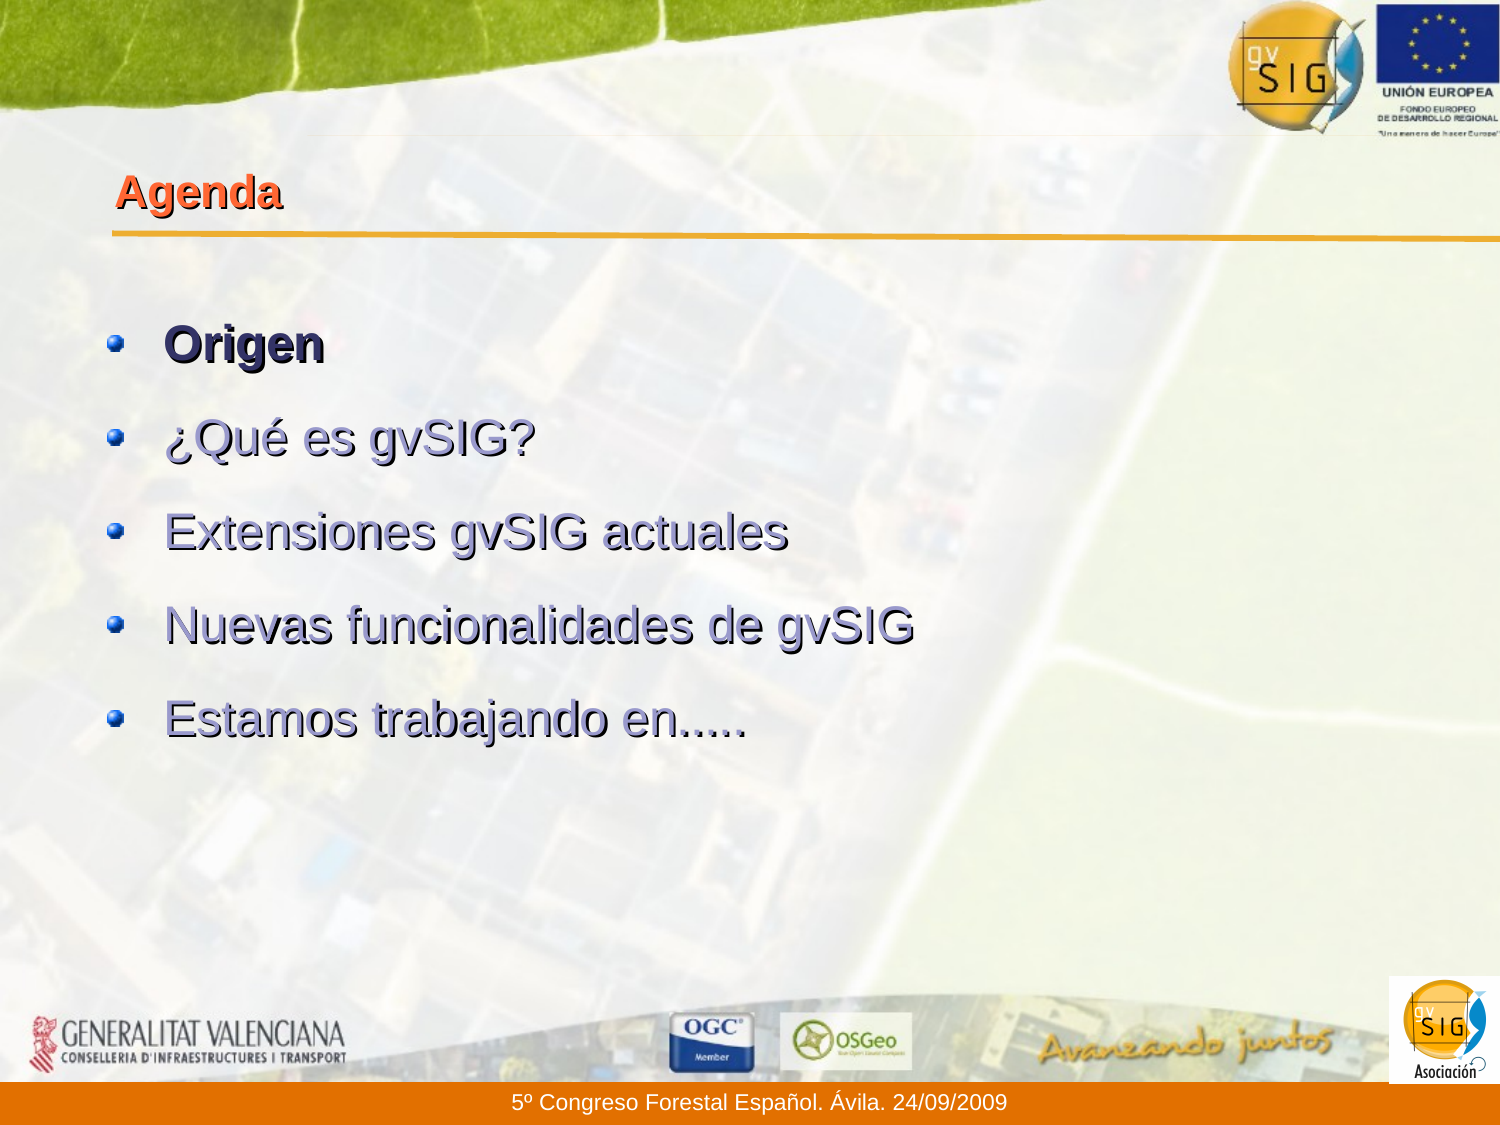

Agenda
# Origen
¿Qué es gvSIG?
Extensiones gvSIG actuales
Nuevas funcionalidades de gvSIG
Estamos trabajando en.....